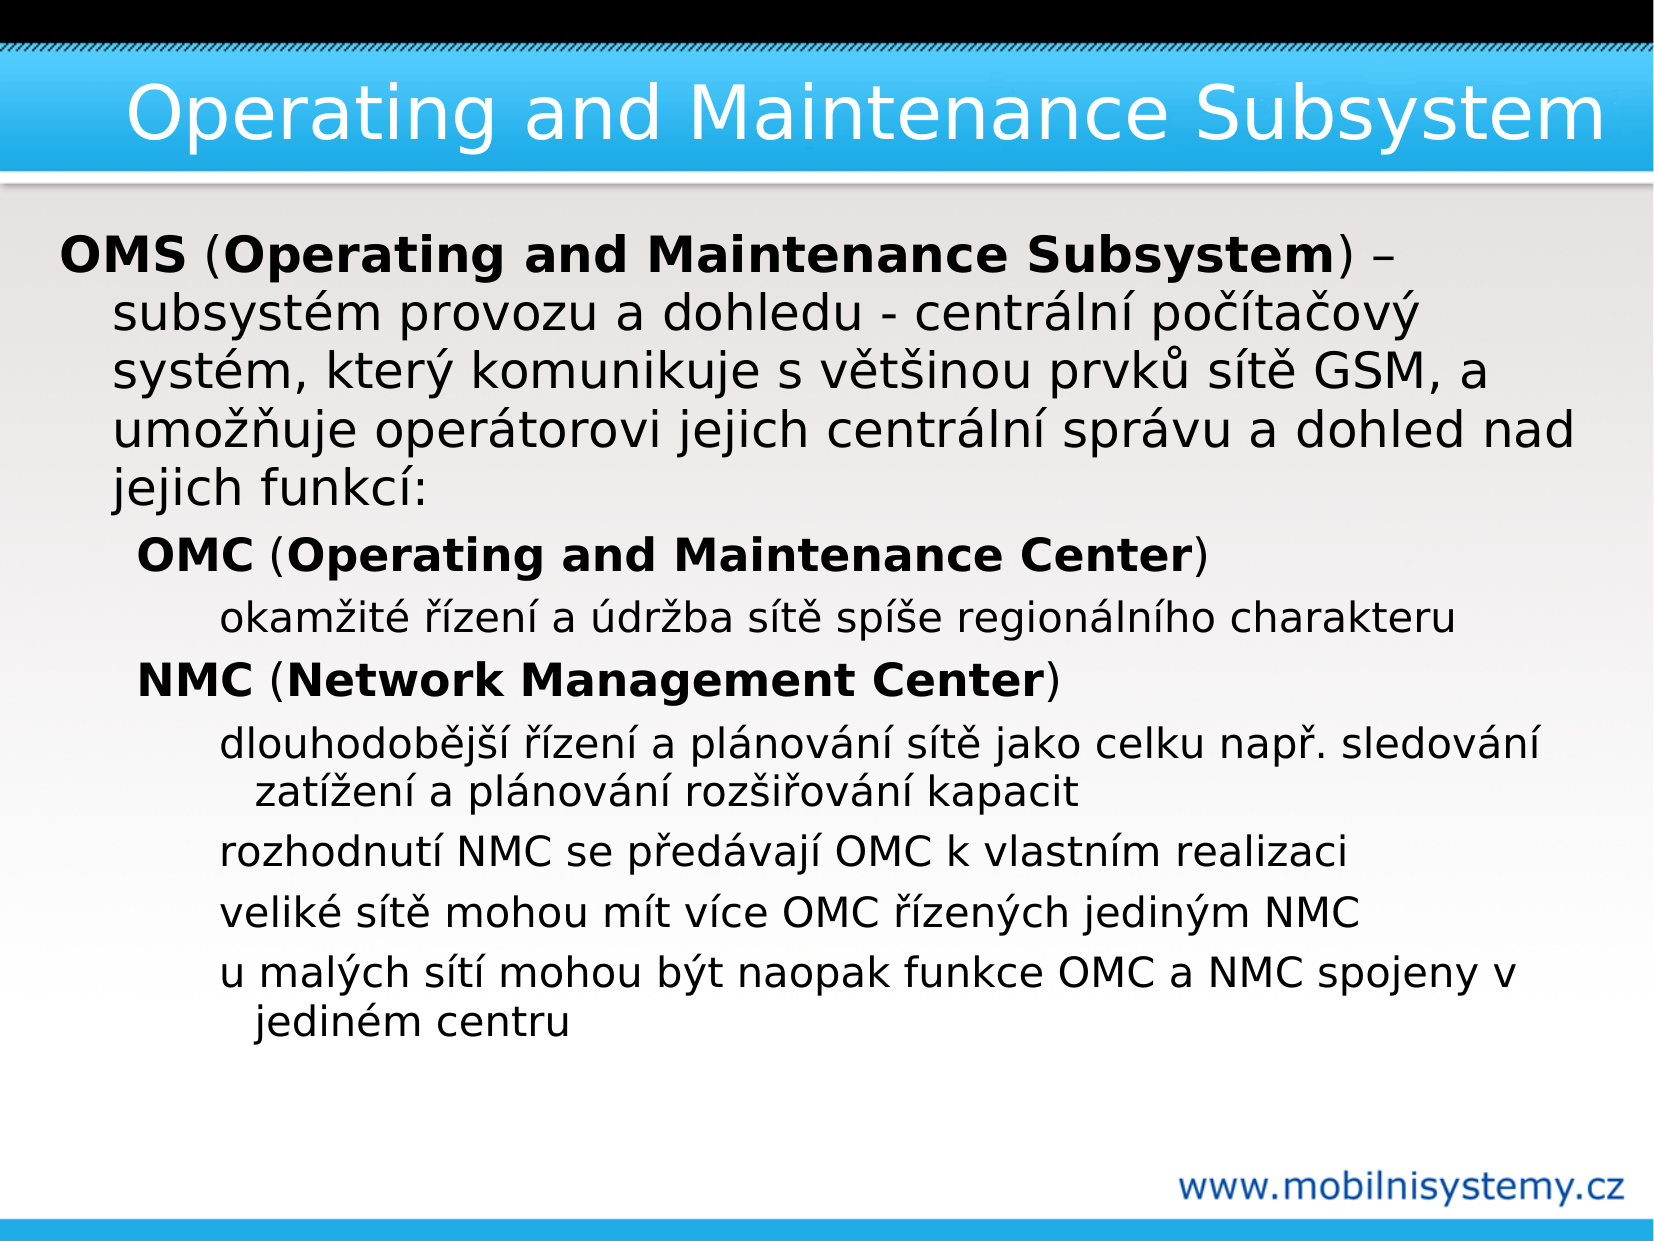

# Operating and Maintenance Subsystem
OMS (Operating and Maintenance Subsystem) – subsystém provozu a dohledu - centrální počítačový systém, který komunikuje s většinou prvků sítě GSM, a umožňuje operátorovi jejich centrální správu a dohled nad jejich funkcí:
OMC (Operating and Maintenance Center)
okamžité řízení a údržba sítě spíše regionálního charakteru
NMC (Network Management Center)
dlouhodobější řízení a plánování sítě jako celku např. sledování zatížení a plánování rozšiřování kapacit
rozhodnutí NMC se předávají OMC k vlastním realizaci
veliké sítě mohou mít více OMC řízených jediným NMC
u malých sítí mohou být naopak funkce OMC a NMC spojeny v jediném centru